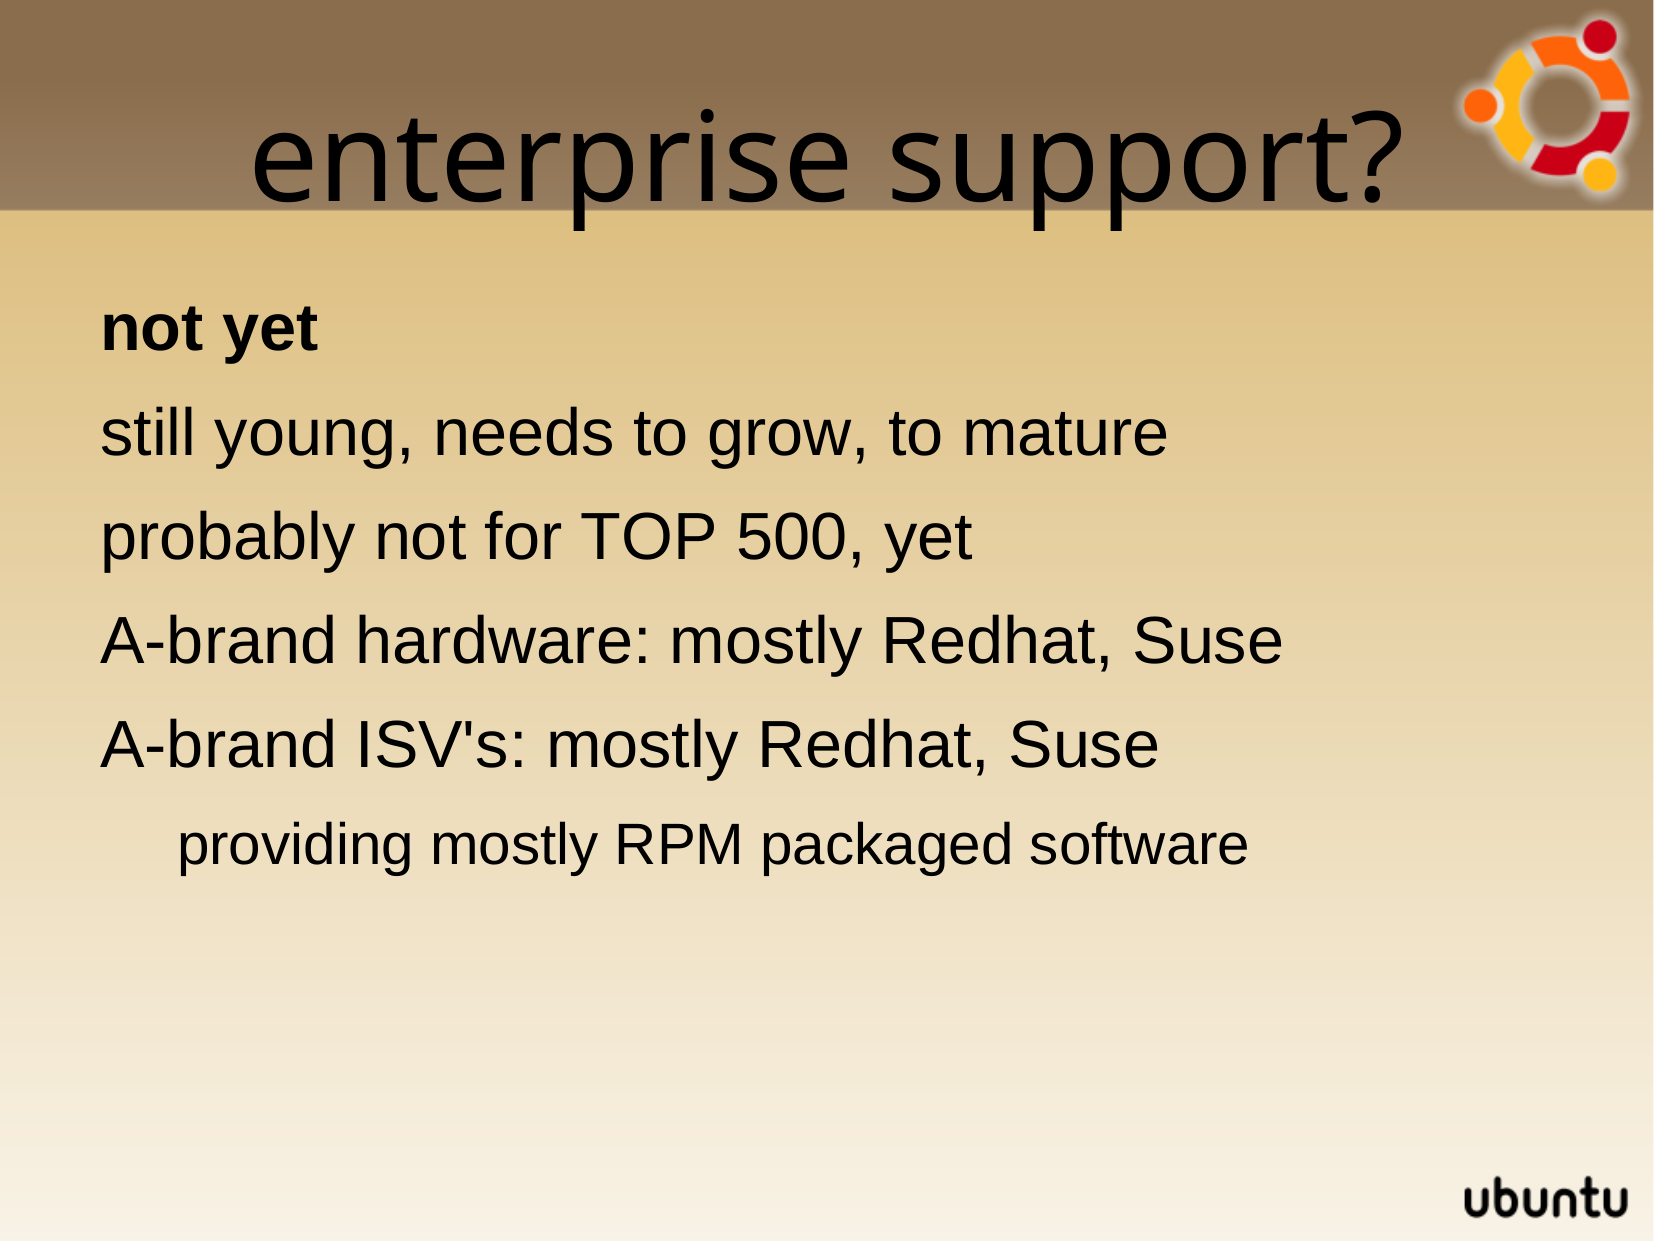

# enterprise support?
not yet
still young, needs to grow, to mature
probably not for TOP 500, yet
A-brand hardware: mostly Redhat, Suse
A-brand ISV's: mostly Redhat, Suse
providing mostly RPM packaged software